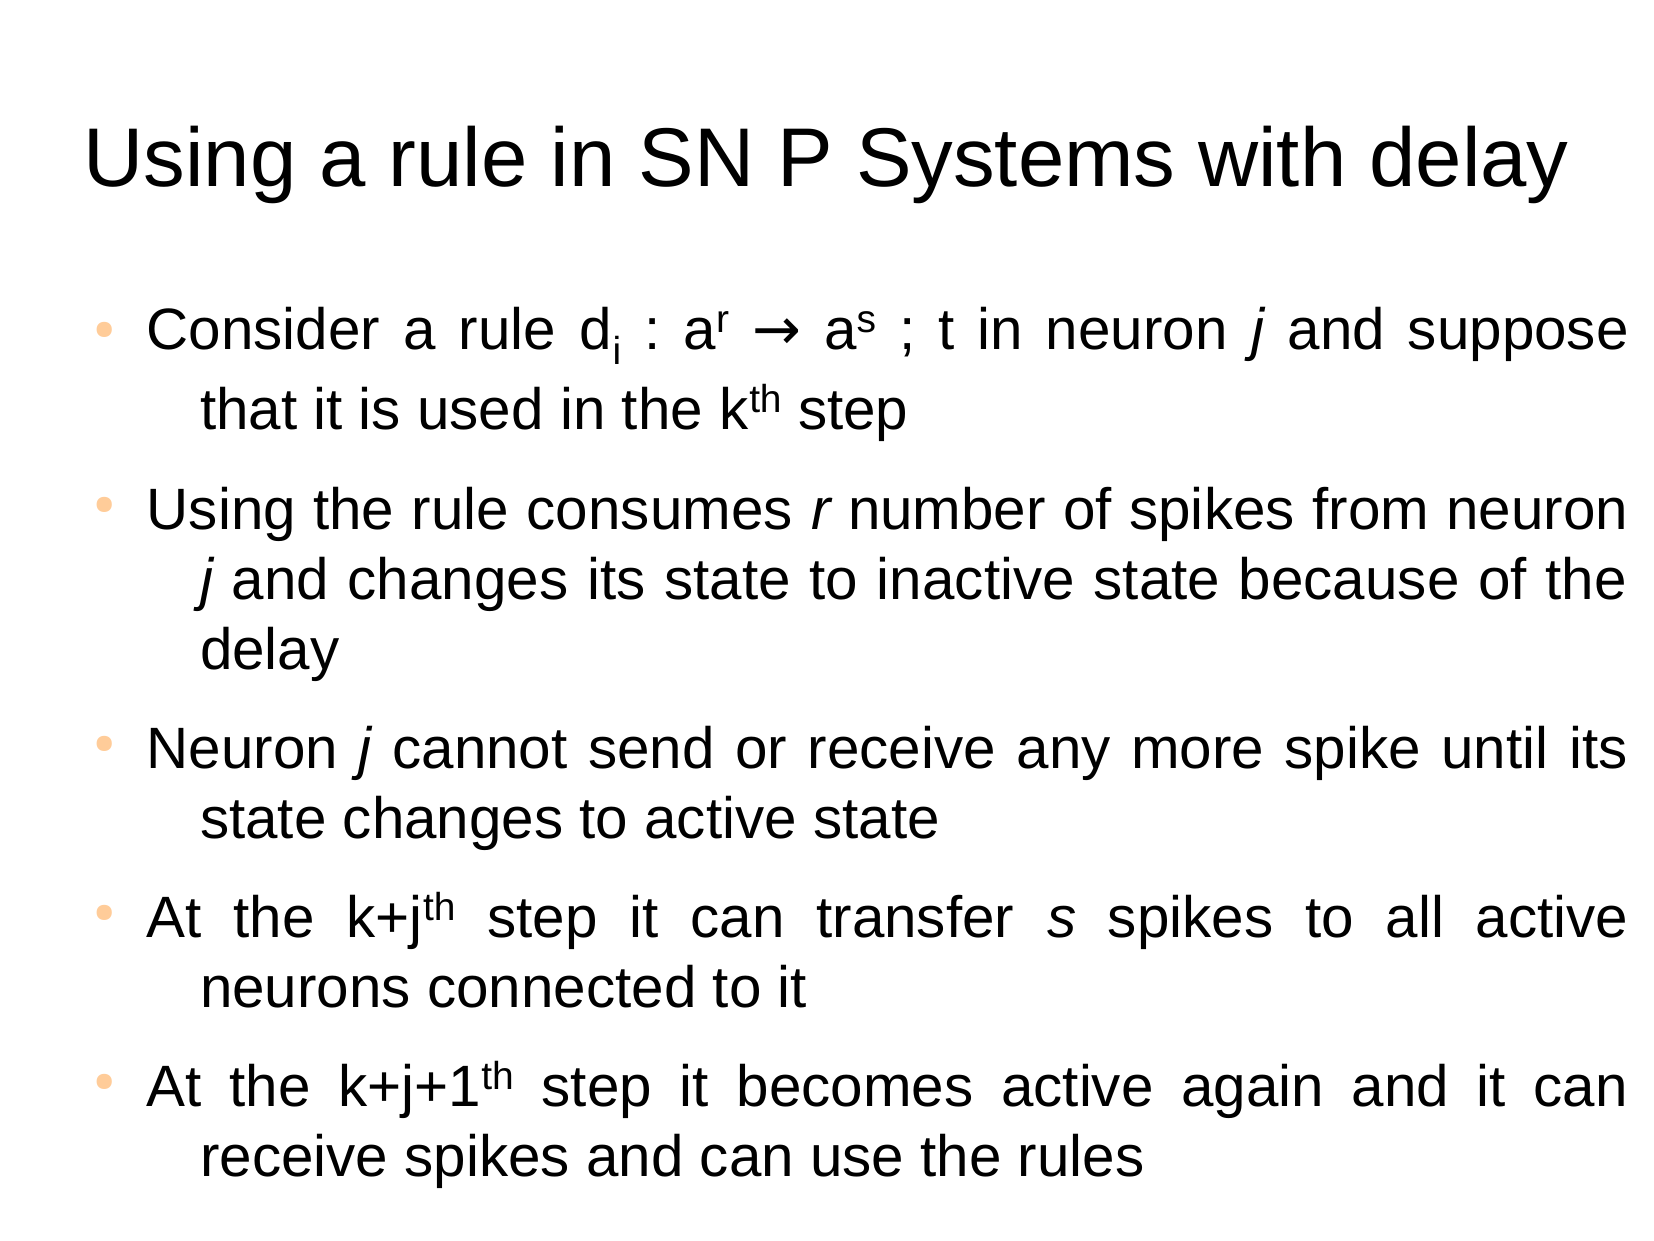

# Using a rule in SN P Systems with delay
Consider a rule di : ar → as ; t in neuron j and suppose that it is used in the kth step
Using the rule consumes r number of spikes from neuron j and changes its state to inactive state because of the delay
Neuron j cannot send or receive any more spike until its state changes to active state
At the k+jth step it can transfer s spikes to all active neurons connected to it
At the k+j+1th step it becomes active again and it can receive spikes and can use the rules